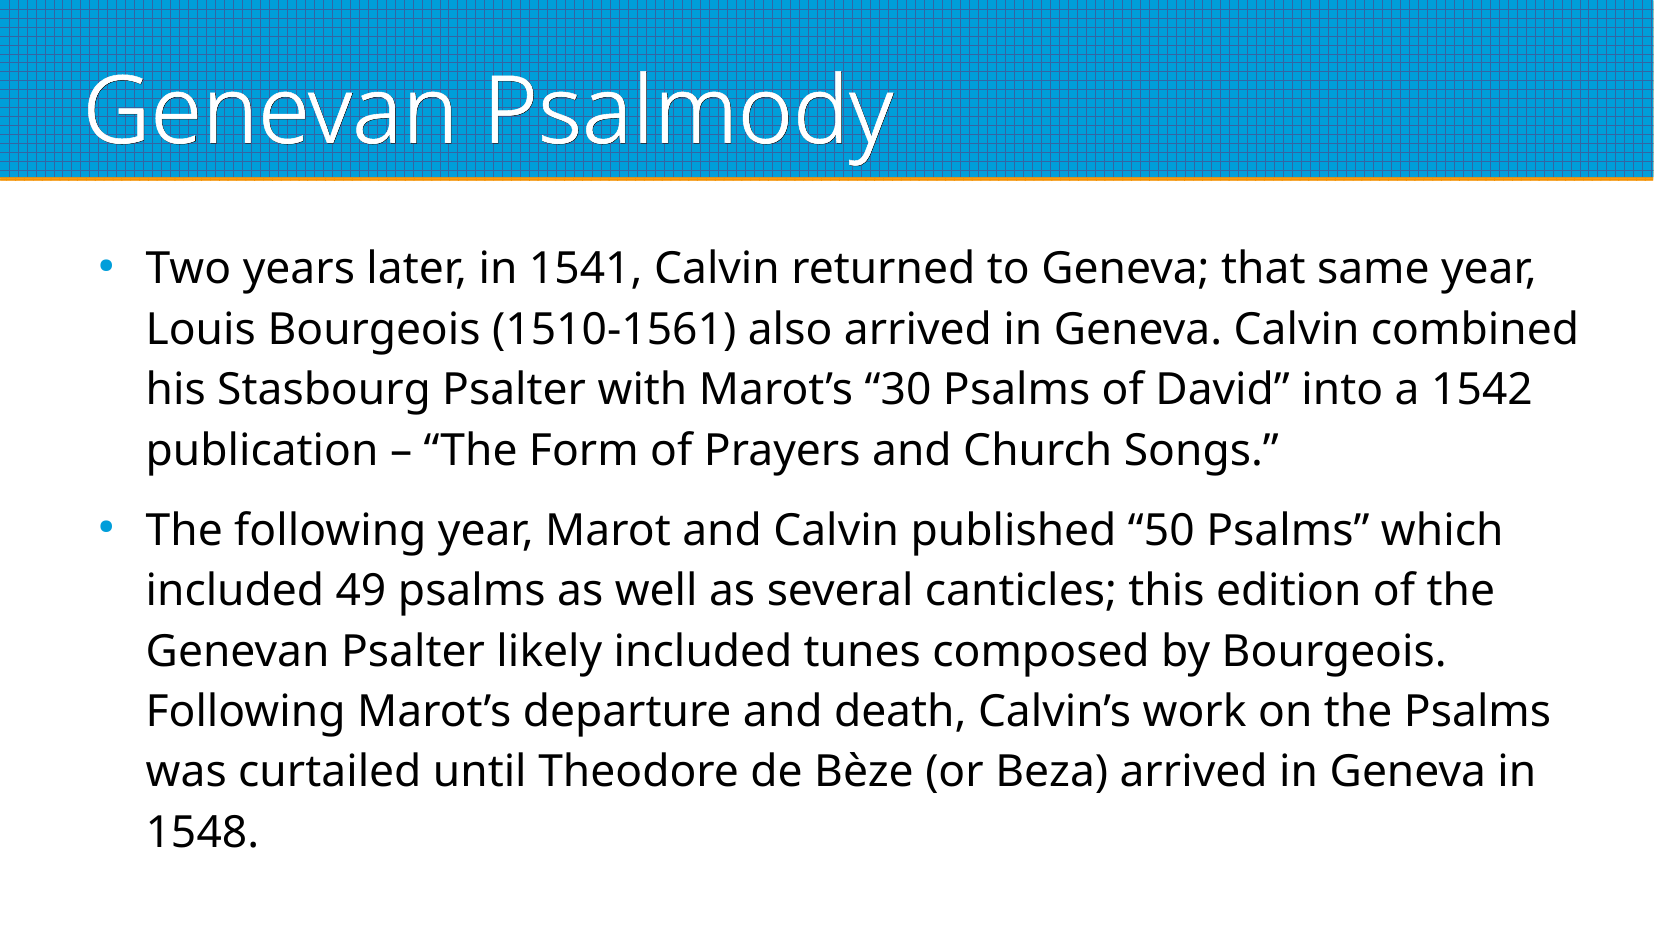

# Genevan Psalmody
Two years later, in 1541, Calvin returned to Geneva; that same year, Louis Bourgeois (1510-1561) also arrived in Geneva. Calvin combined his Stasbourg Psalter with Marot’s “30 Psalms of David” into a 1542 publication – “The Form of Prayers and Church Songs.”
The following year, Marot and Calvin published “50 Psalms” which included 49 psalms as well as several canticles; this edition of the Genevan Psalter likely included tunes composed by Bourgeois. Following Marot’s departure and death, Calvin’s work on the Psalms was curtailed until Theodore de Bèze (or Beza) arrived in Geneva in 1548.